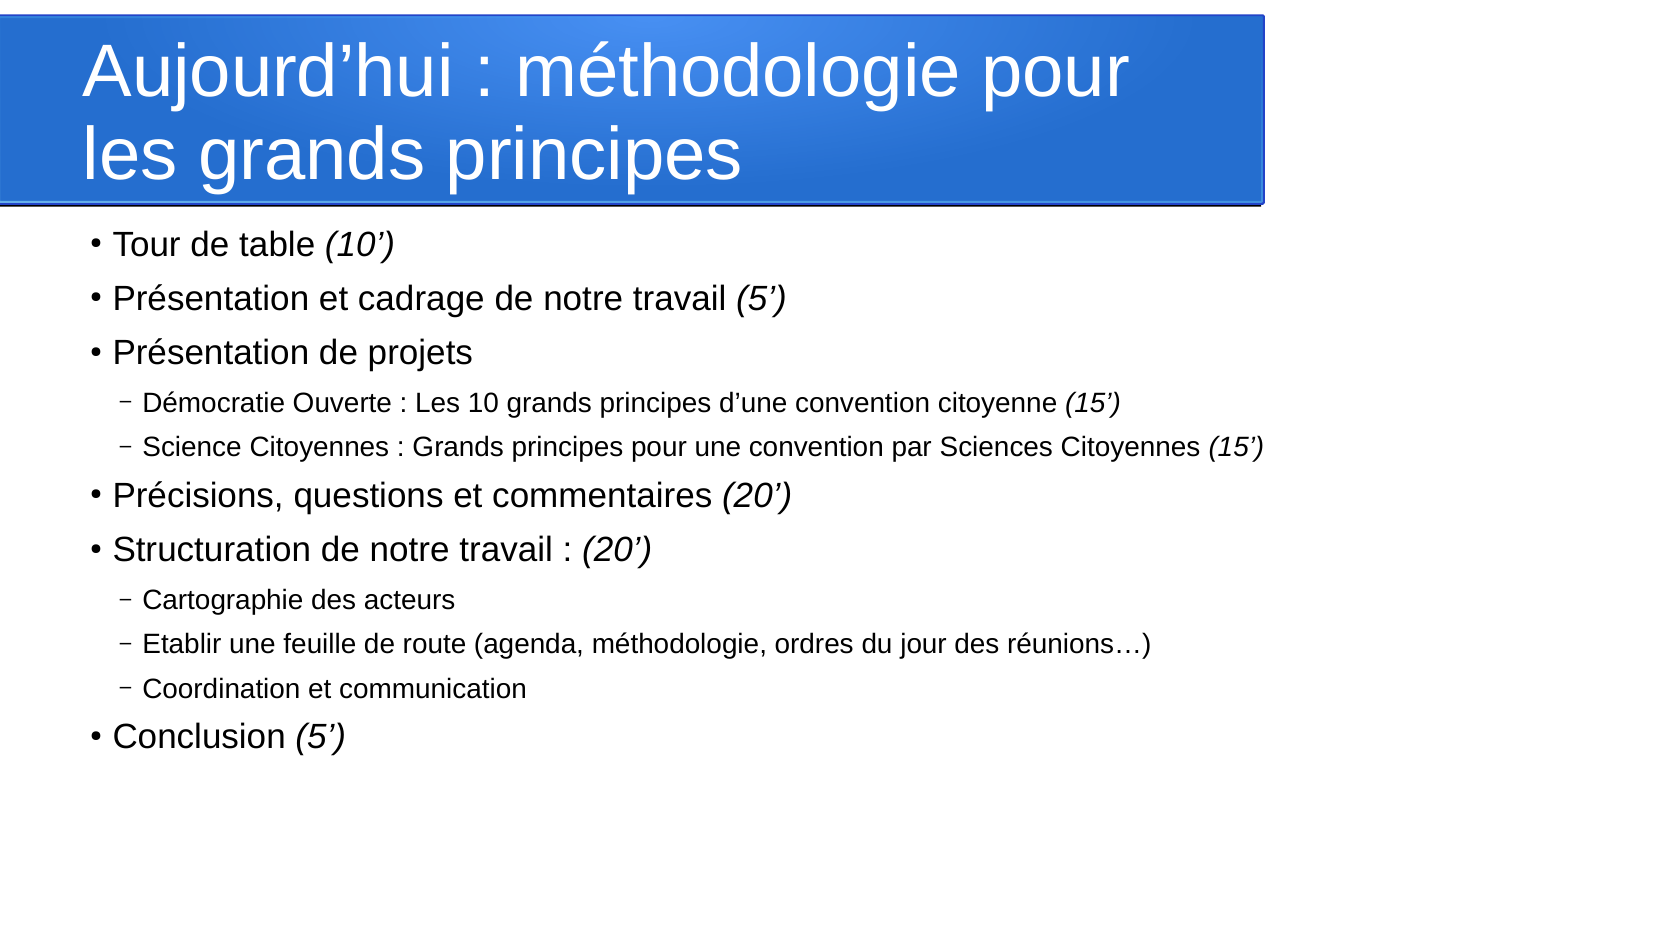

# Aujourd’hui : méthodologie pour les grands principes
Tour de table (10’)
Présentation et cadrage de notre travail (5’)
Présentation de projets
Démocratie Ouverte : Les 10 grands principes d’une convention citoyenne (15’)
Science Citoyennes : Grands principes pour une convention par Sciences Citoyennes (15’)
Précisions, questions et commentaires (20’)
Structuration de notre travail : (20’)
Cartographie des acteurs
Etablir une feuille de route (agenda, méthodologie, ordres du jour des réunions…)
Coordination et communication
Conclusion (5’)